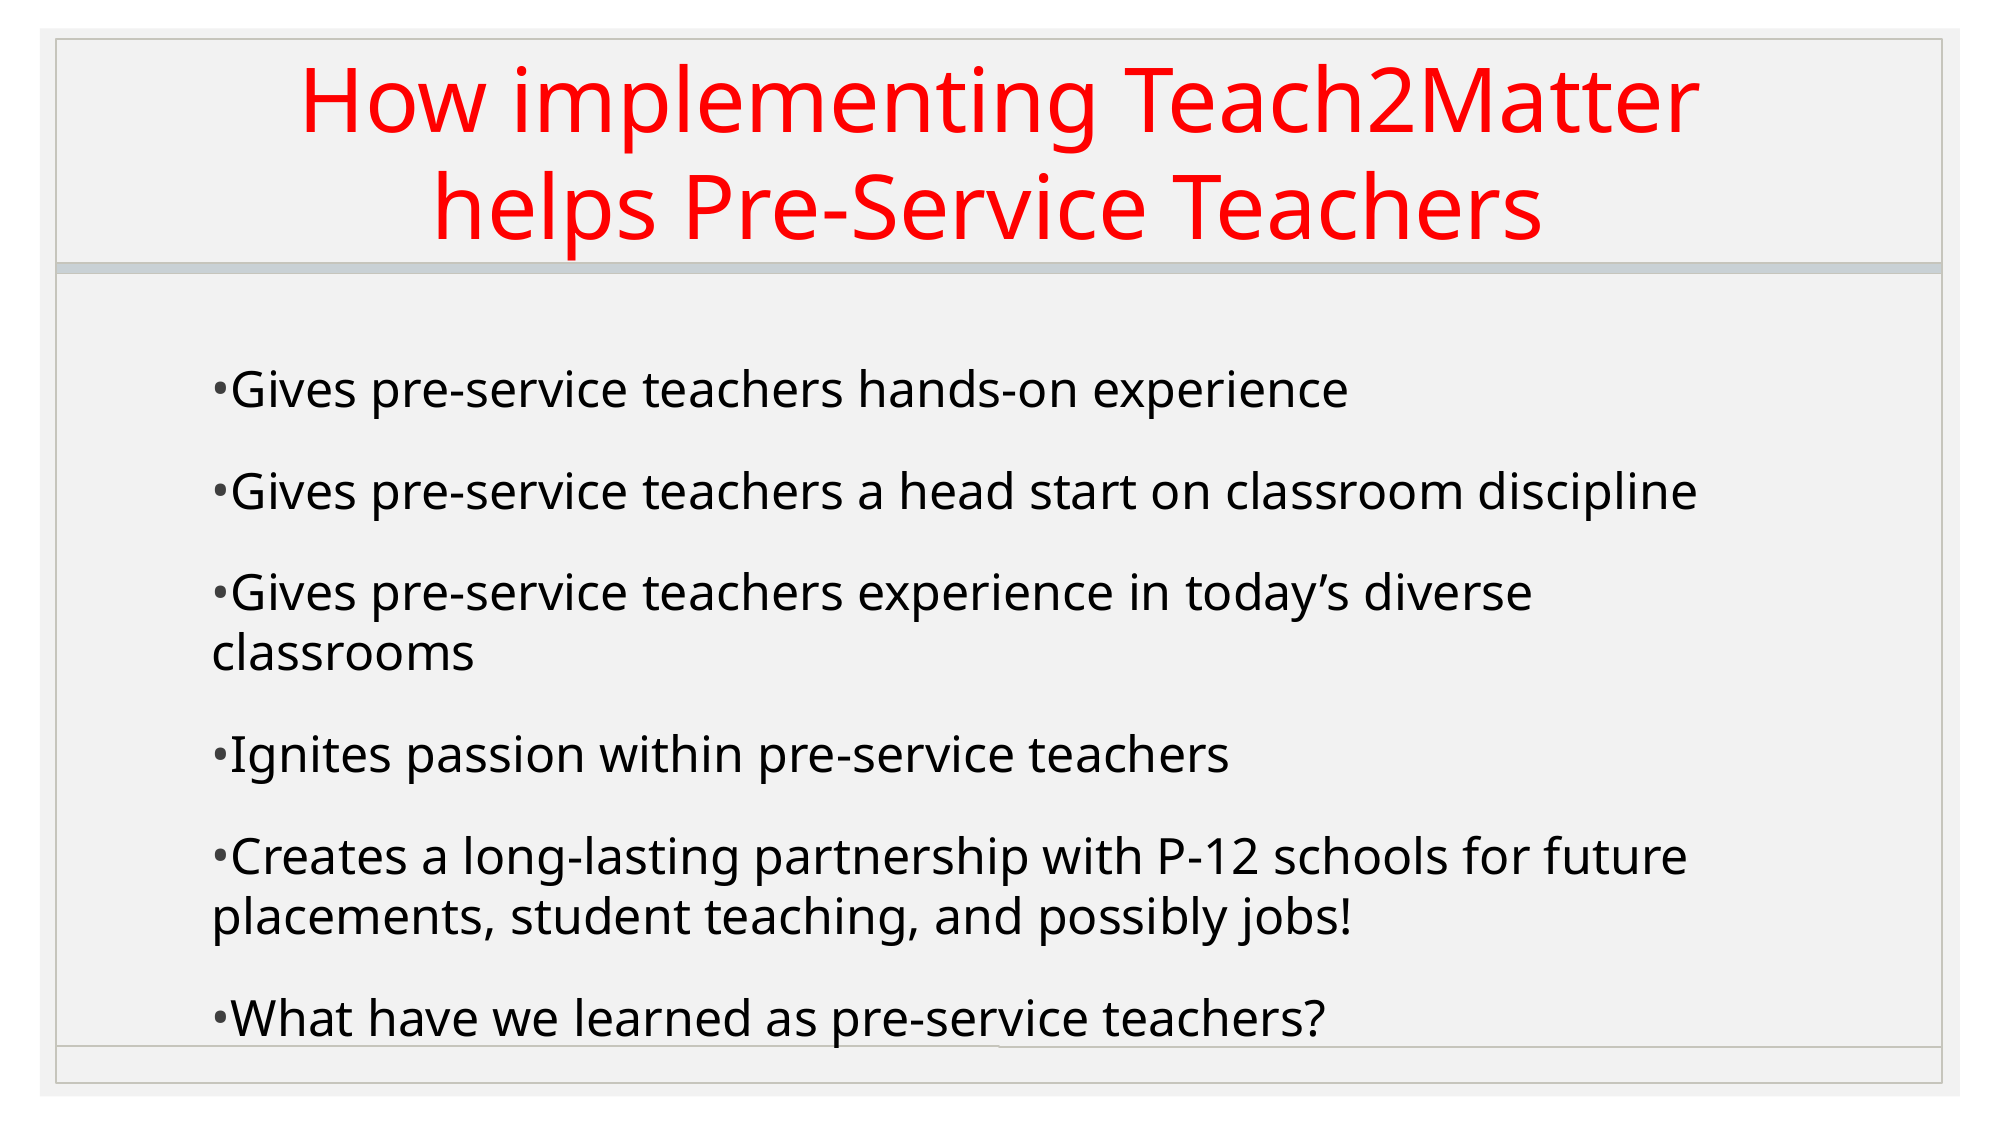

# How implementing Teach2Matter helps Pre-Service Teachers
Gives pre-service teachers hands-on experience
Gives pre-service teachers a head start on classroom discipline
Gives pre-service teachers experience in today’s diverse classrooms
Ignites passion within pre-service teachers
Creates a long-lasting partnership with P-12 schools for future placements, student teaching, and possibly jobs!
What have we learned as pre-service teachers?